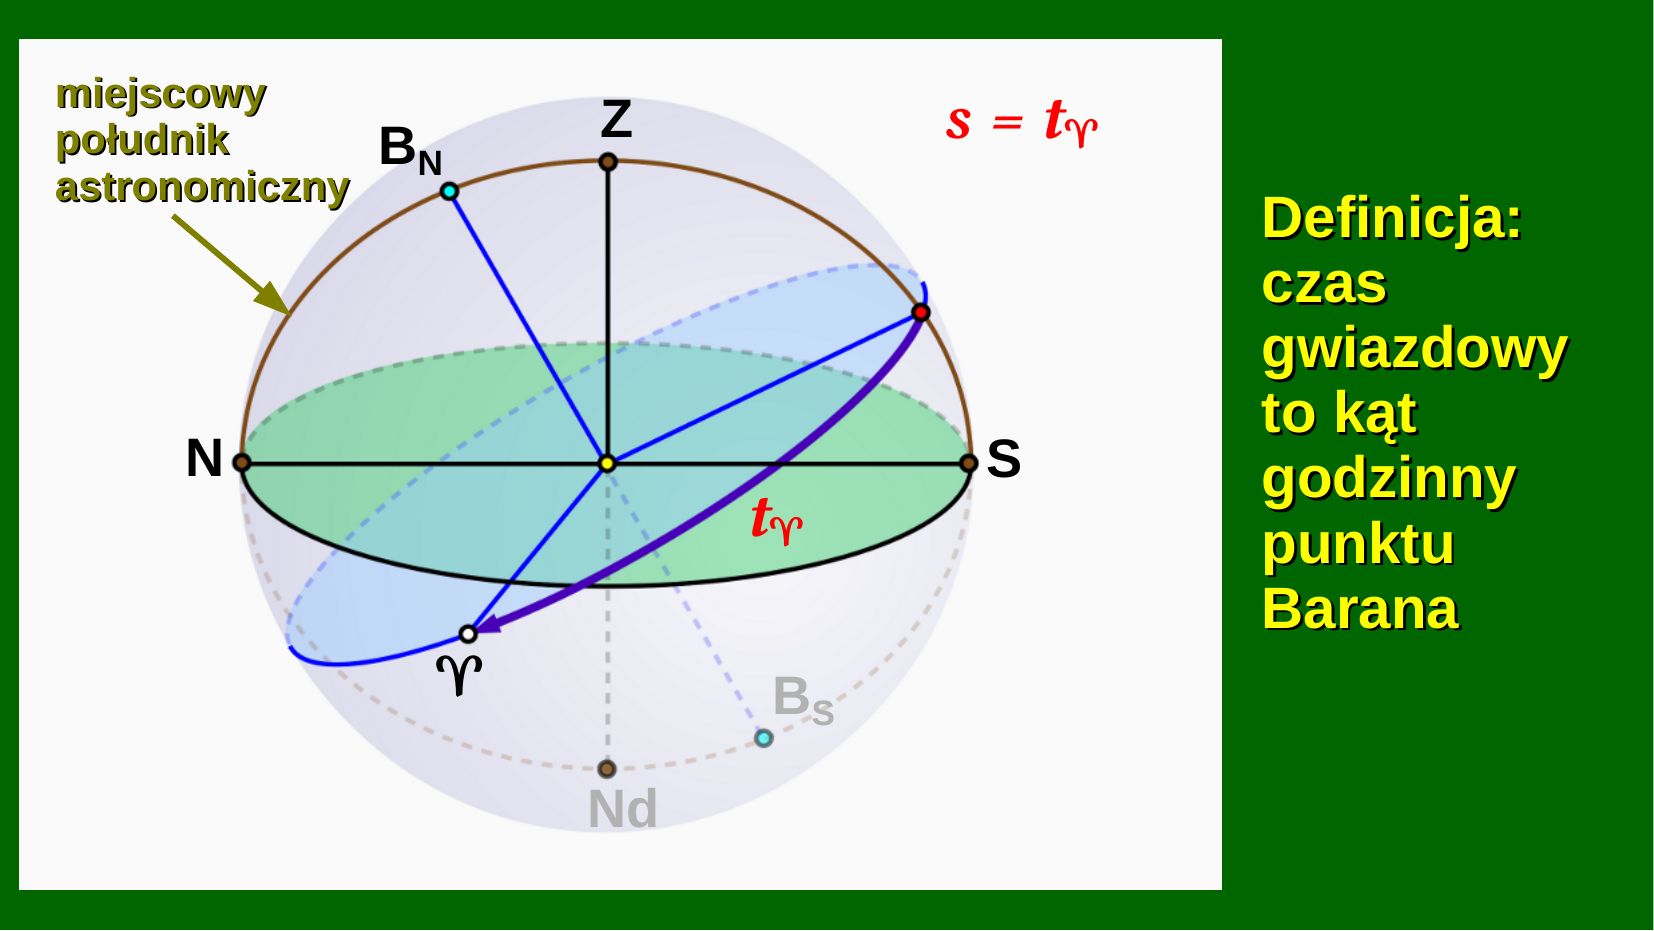

miejscowy
południk
astronomiczny
s = t♈
Z
BN
Definicja:
czas
gwiazdowy
to kąt
godzinny
punktu
Barana
N
S
t♈
♈
BS
Nd